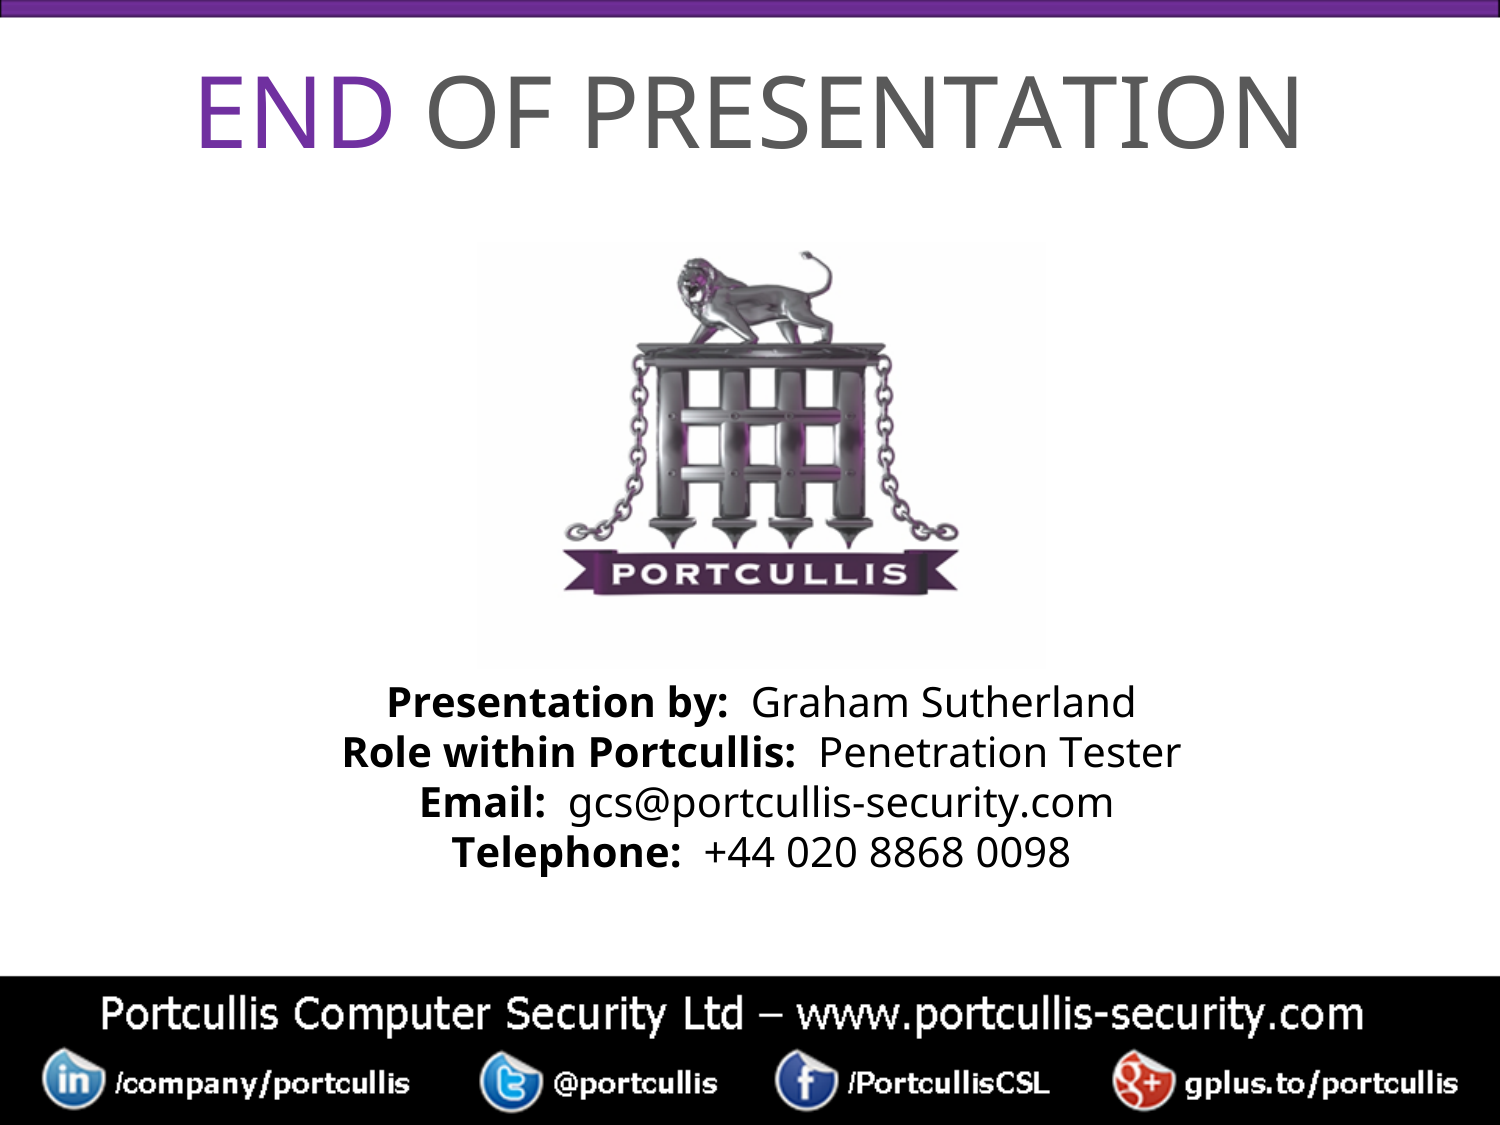

# END OF PRESENTATION
Presentation by: Graham Sutherland
Role within Portcullis: Penetration Tester
 Email: gcs@portcullis-security.com
Telephone: +44 020 8868 0098